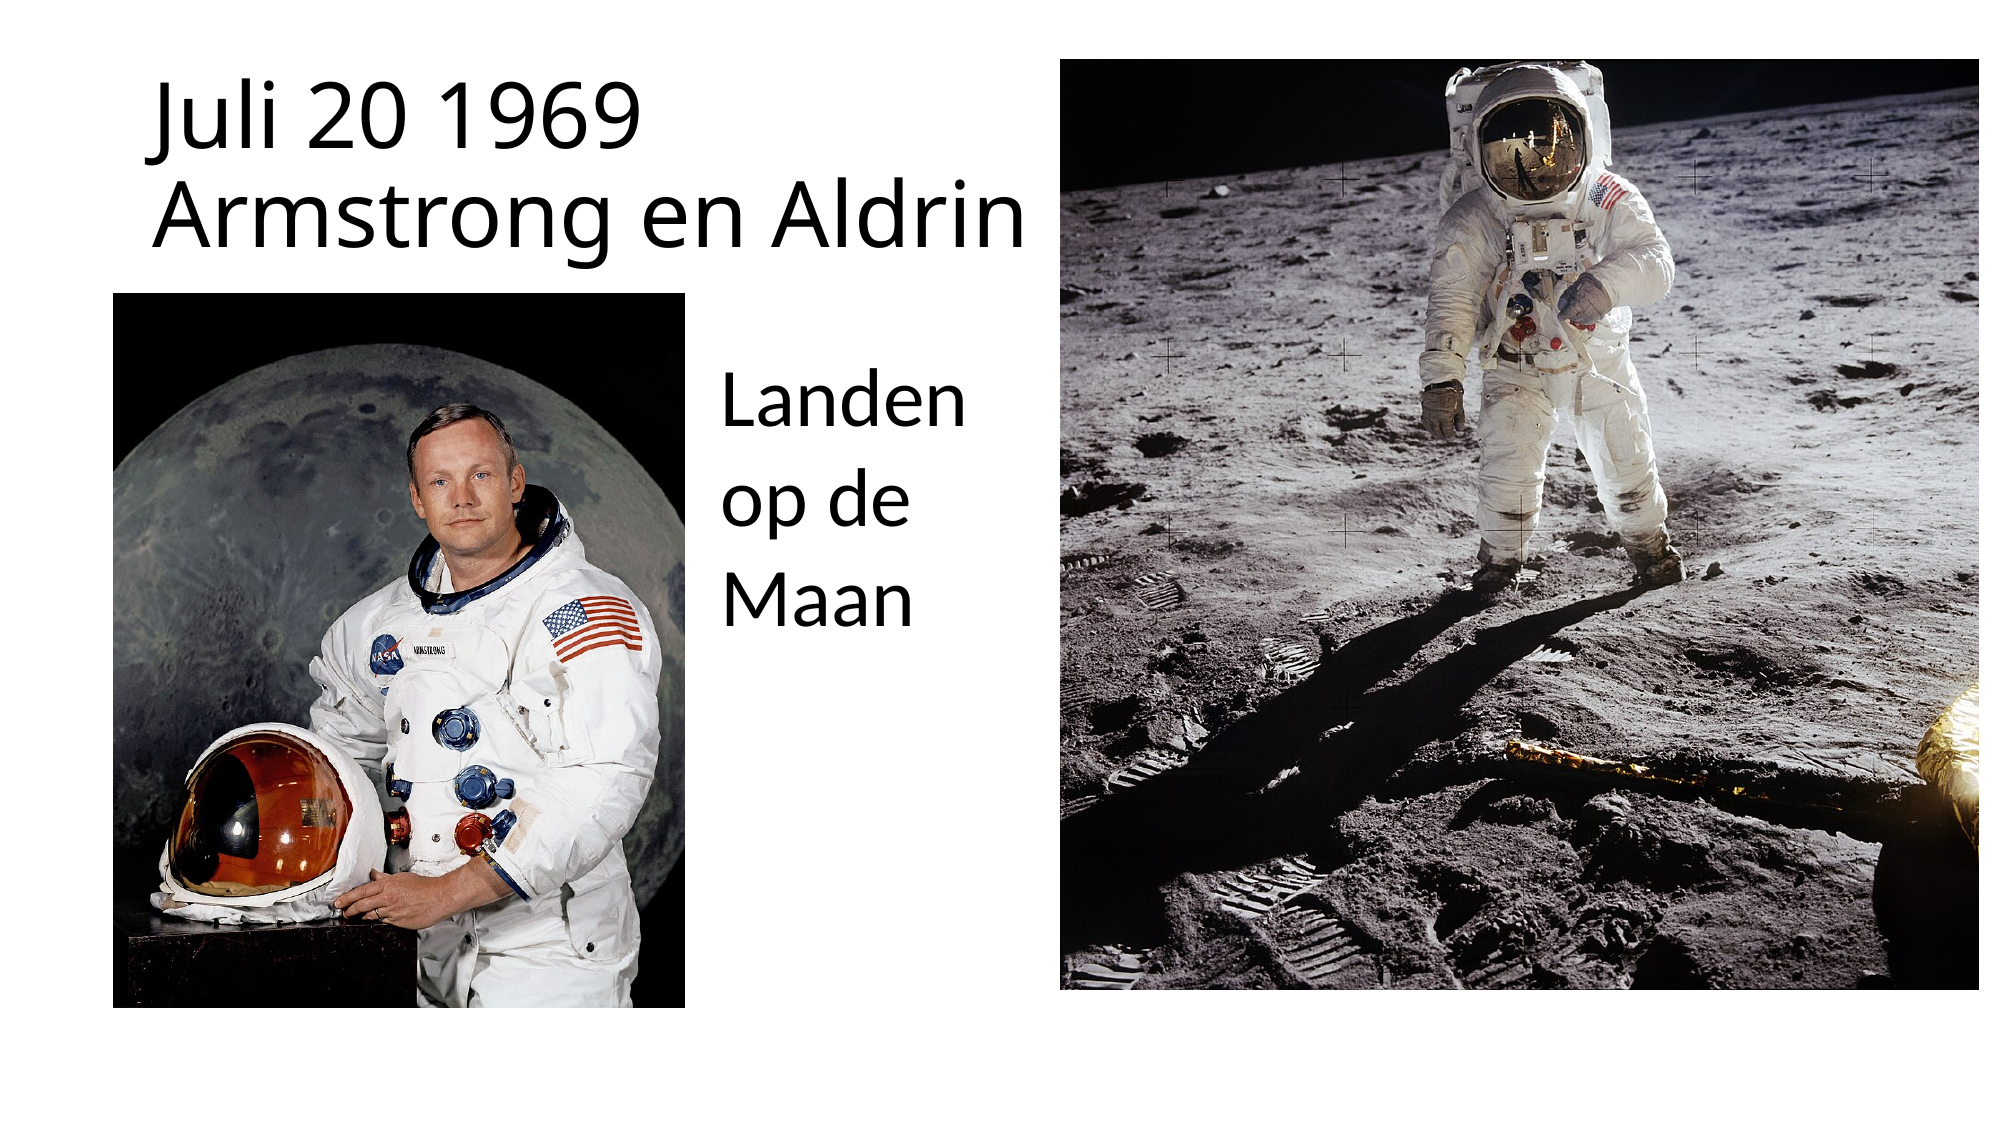

# Juli 20 1969 Armstrong en Aldrin
Landen op de Maan